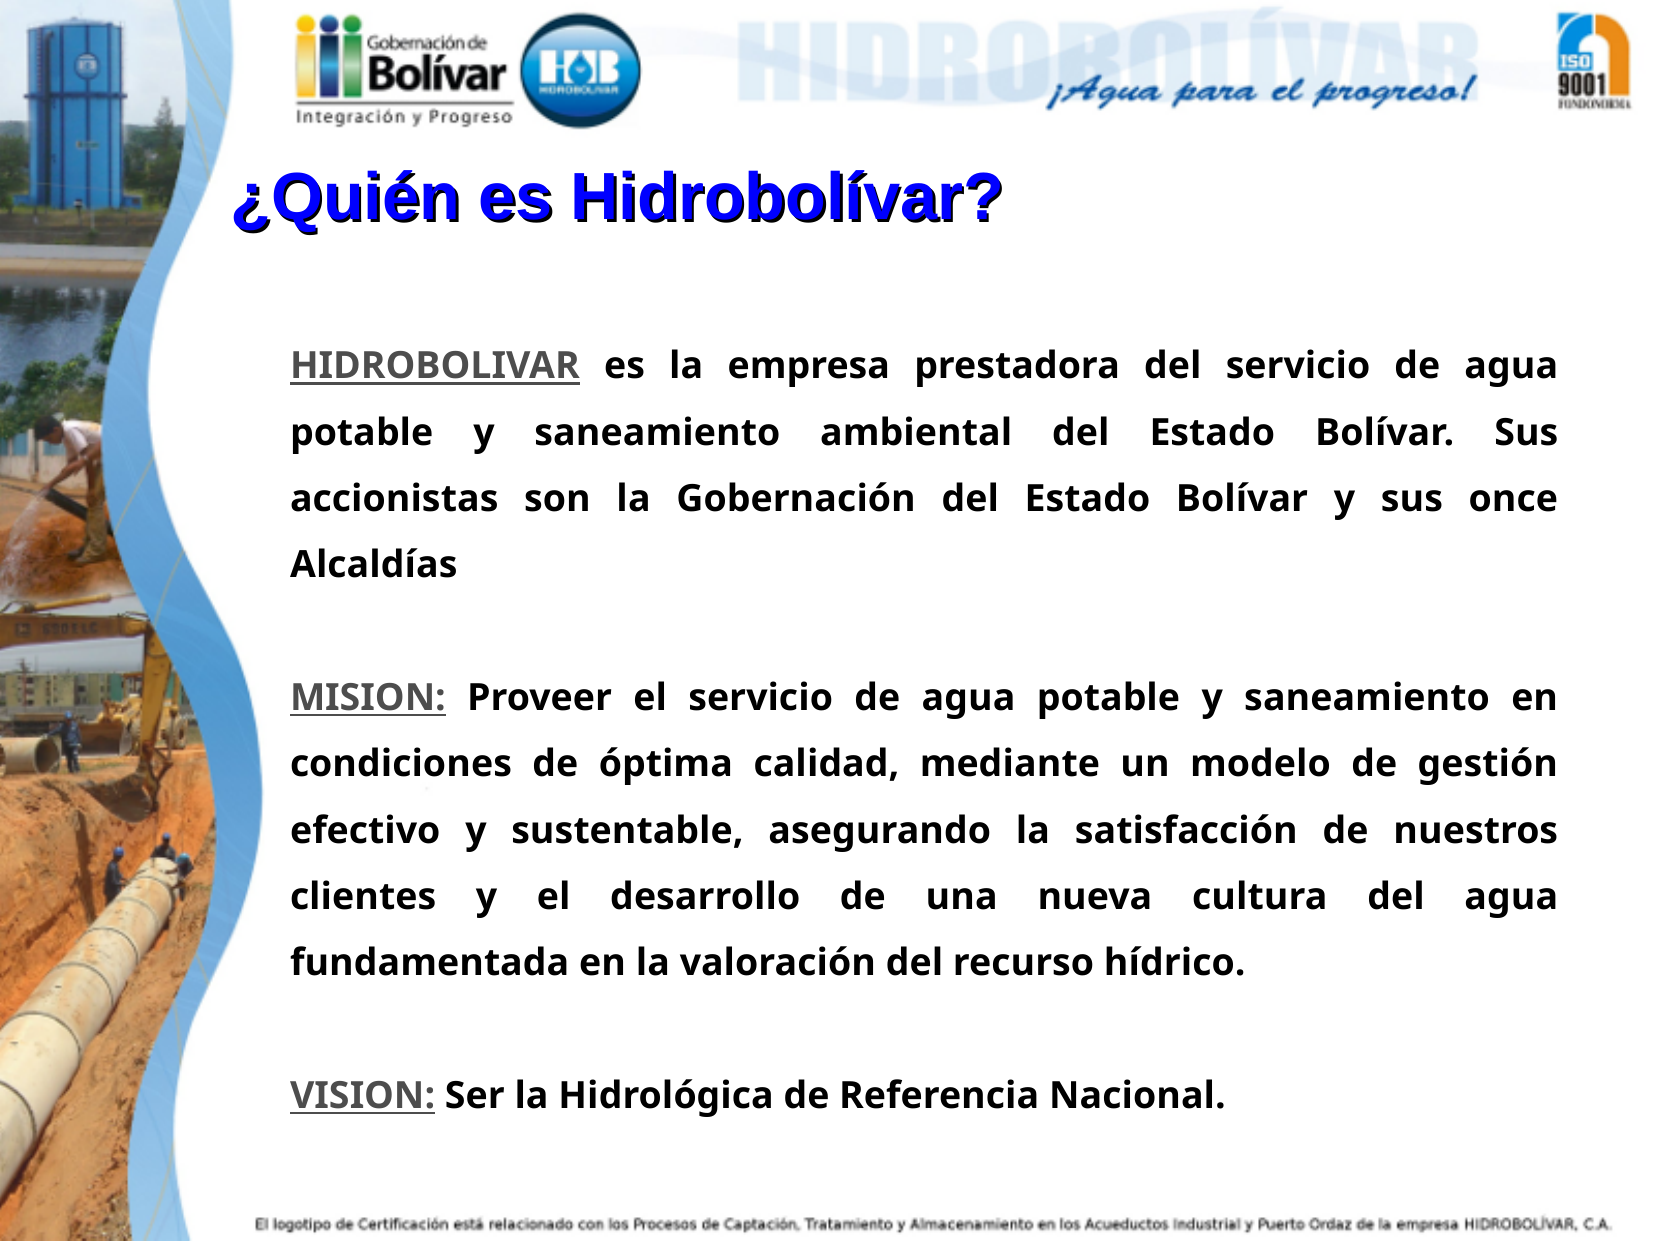

# ¿Quién es Hidrobolívar?
HIDROBOLIVAR es la empresa prestadora del servicio de agua potable y saneamiento ambiental del Estado Bolívar. Sus accionistas son la Gobernación del Estado Bolívar y sus once Alcaldías
MISION: Proveer el servicio de agua potable y saneamiento en condiciones de óptima calidad, mediante un modelo de gestión efectivo y sustentable, asegurando la satisfacción de nuestros clientes y el desarrollo de una nueva cultura del agua fundamentada en la valoración del recurso hídrico.
VISION: Ser la Hidrológica de Referencia Nacional.